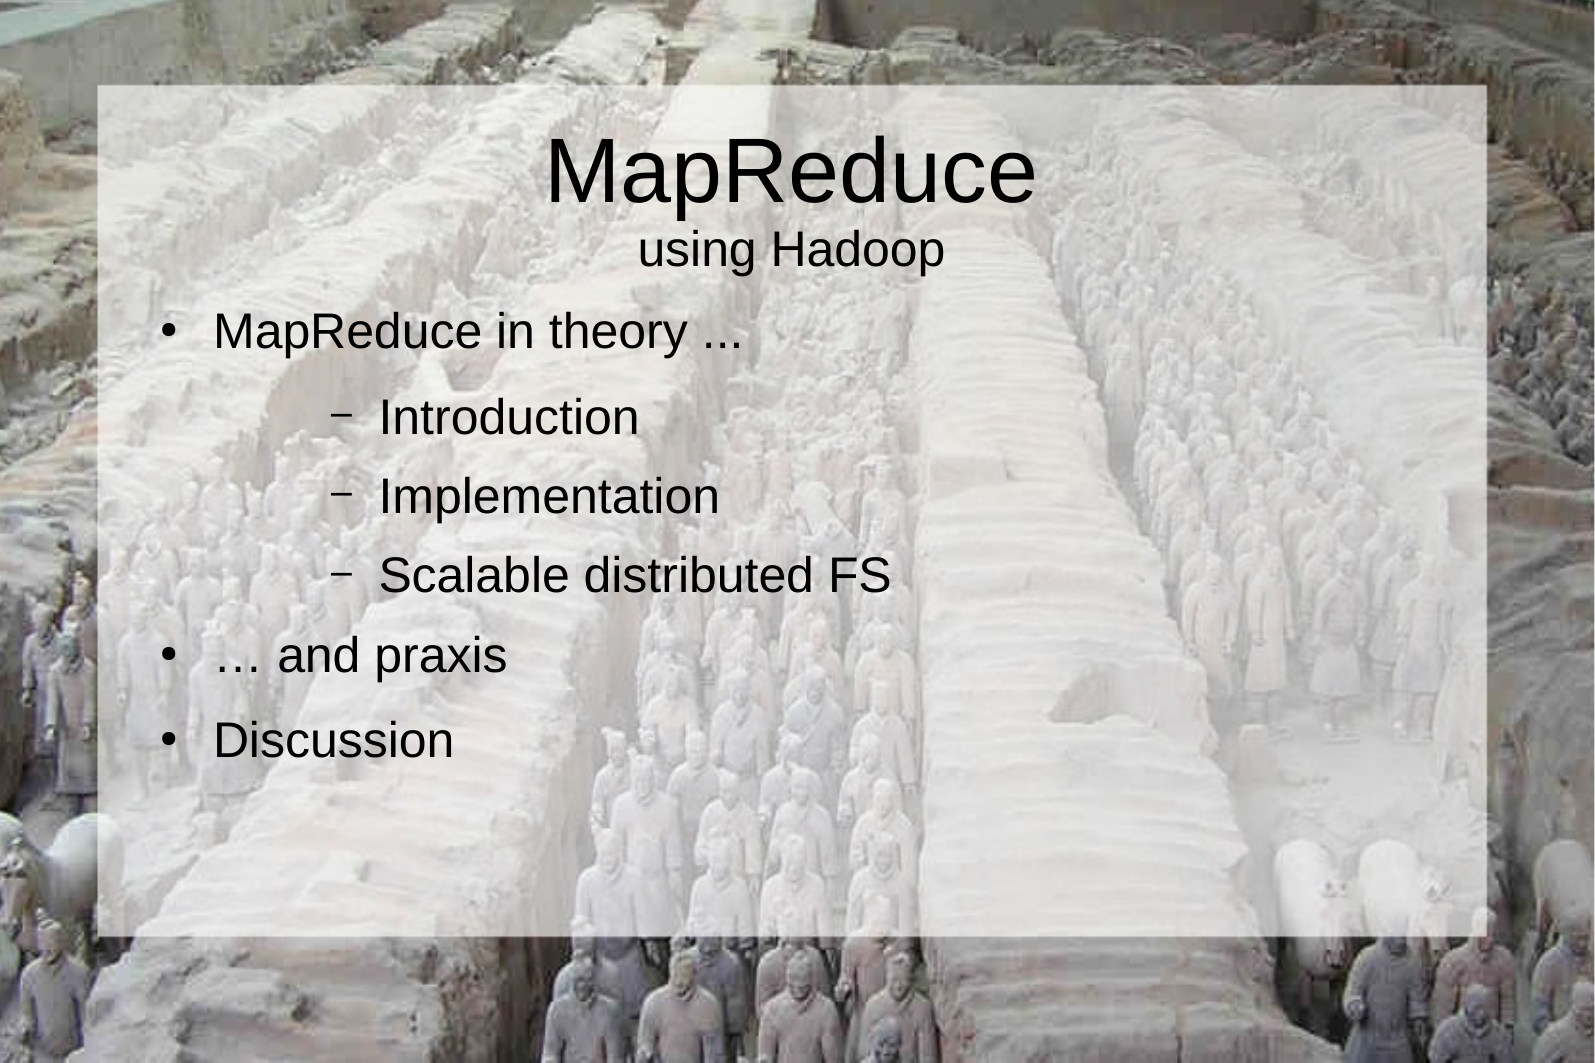

# MapReduce using Hadoop
MapReduce in theory ...
Introduction
Implementation
Scalable distributed FS
… and praxis
Discussion